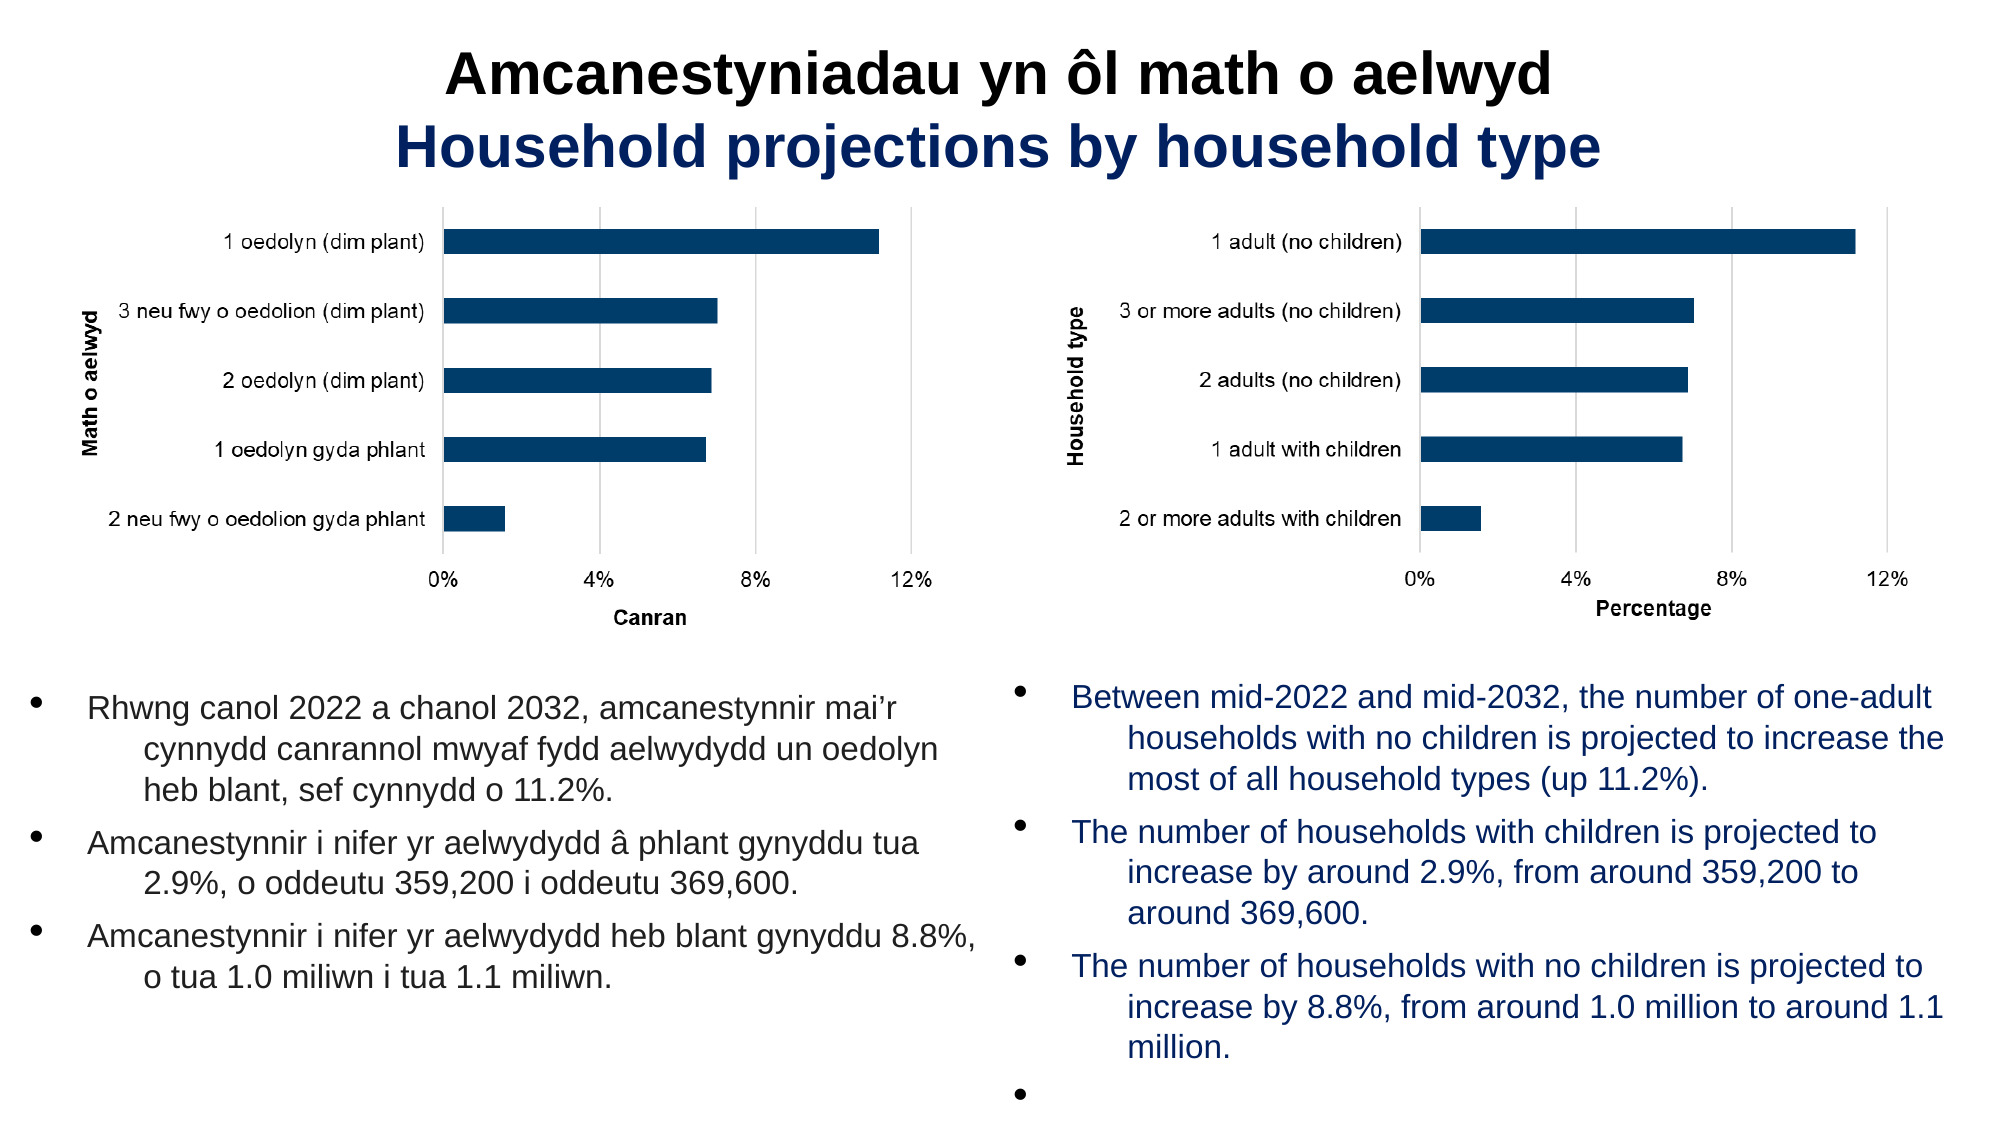

Amcanestyniadau yn ôl math o aelwyd
Household projections by household type
# Between mid-2022 and mid-2032, the number of one-adult households with no children is projected to increase the most of all household types (up 11.2%).
The number of households with children is projected to increase by around 2.9%, from around 359,200 to around 369,600.
The number of households with no children is projected to increase by 8.8%, from around 1.0 million to around 1.1 million.
Rhwng canol 2022 a chanol 2032, amcanestynnir mai’r cynnydd canrannol mwyaf fydd aelwydydd un oedolyn heb blant, sef cynnydd o 11.2%.
Amcanestynnir i nifer yr aelwydydd â phlant gynyddu tua 2.9%, o oddeutu 359,200 i oddeutu 369,600.
Amcanestynnir i nifer yr aelwydydd heb blant gynyddu 8.8%, o tua 1.0 miliwn i tua 1.1 miliwn.